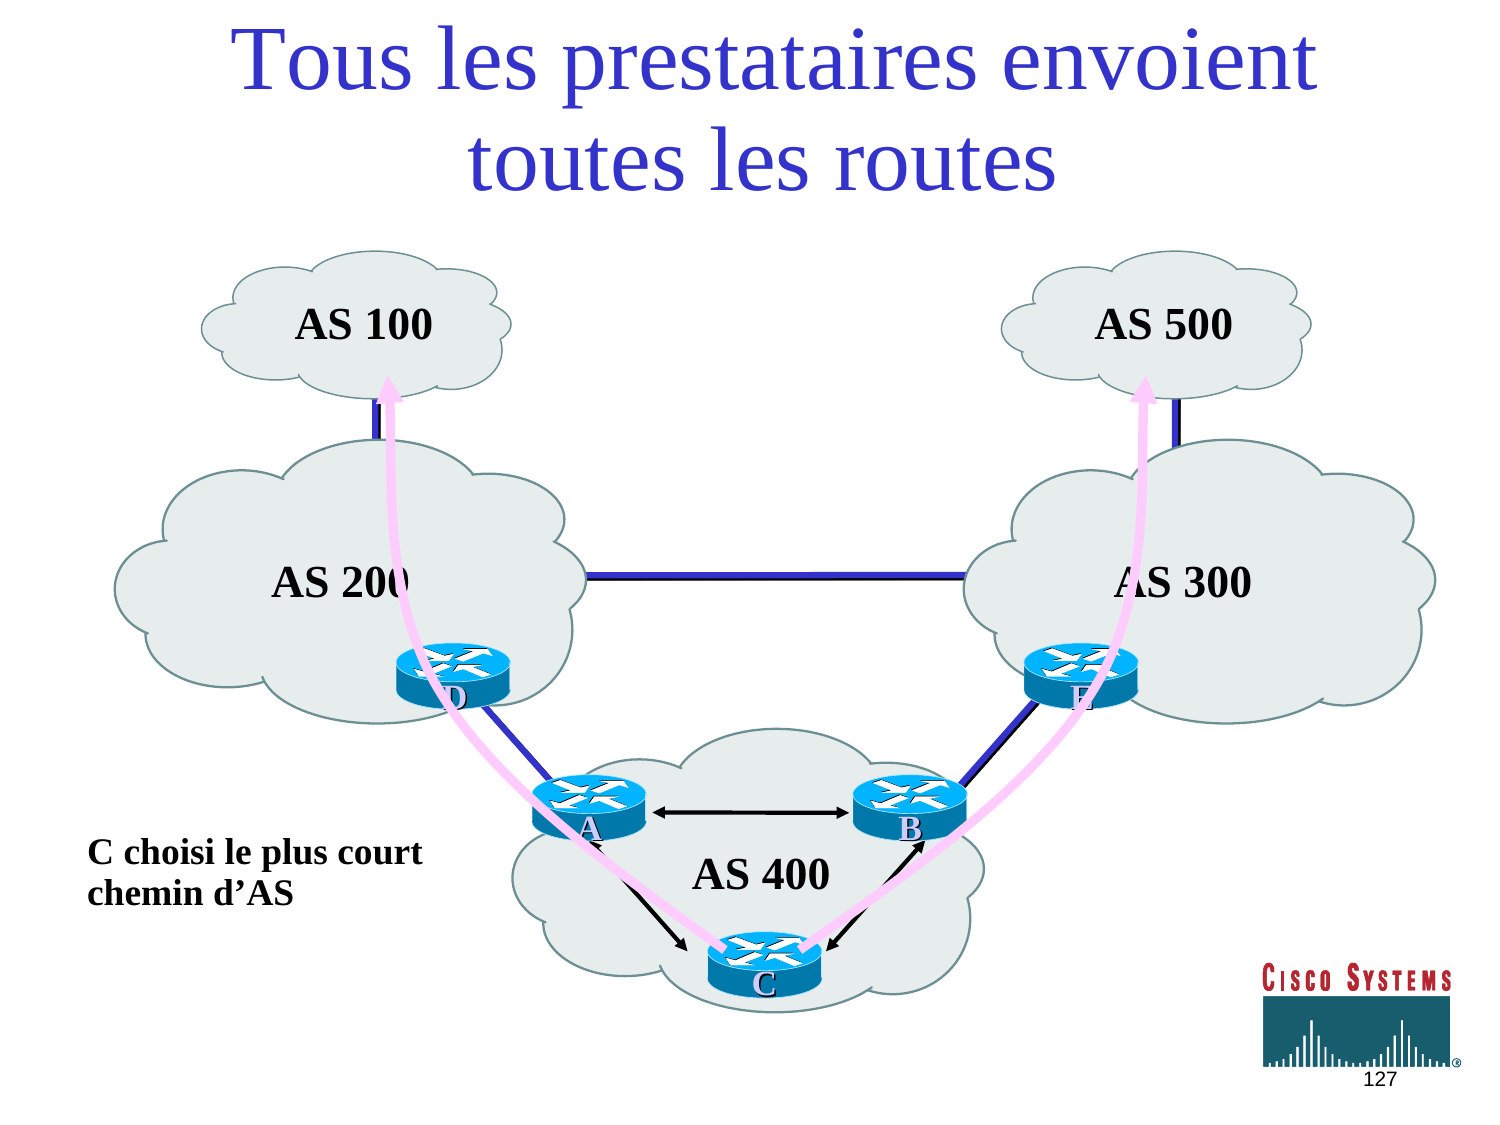

# Tous les prestataires envoient toutes les routes
AS 100
AS 500
AS 200
AS 300
D
E
A
B
C choisi le plus court chemin d’AS
AS 400
C